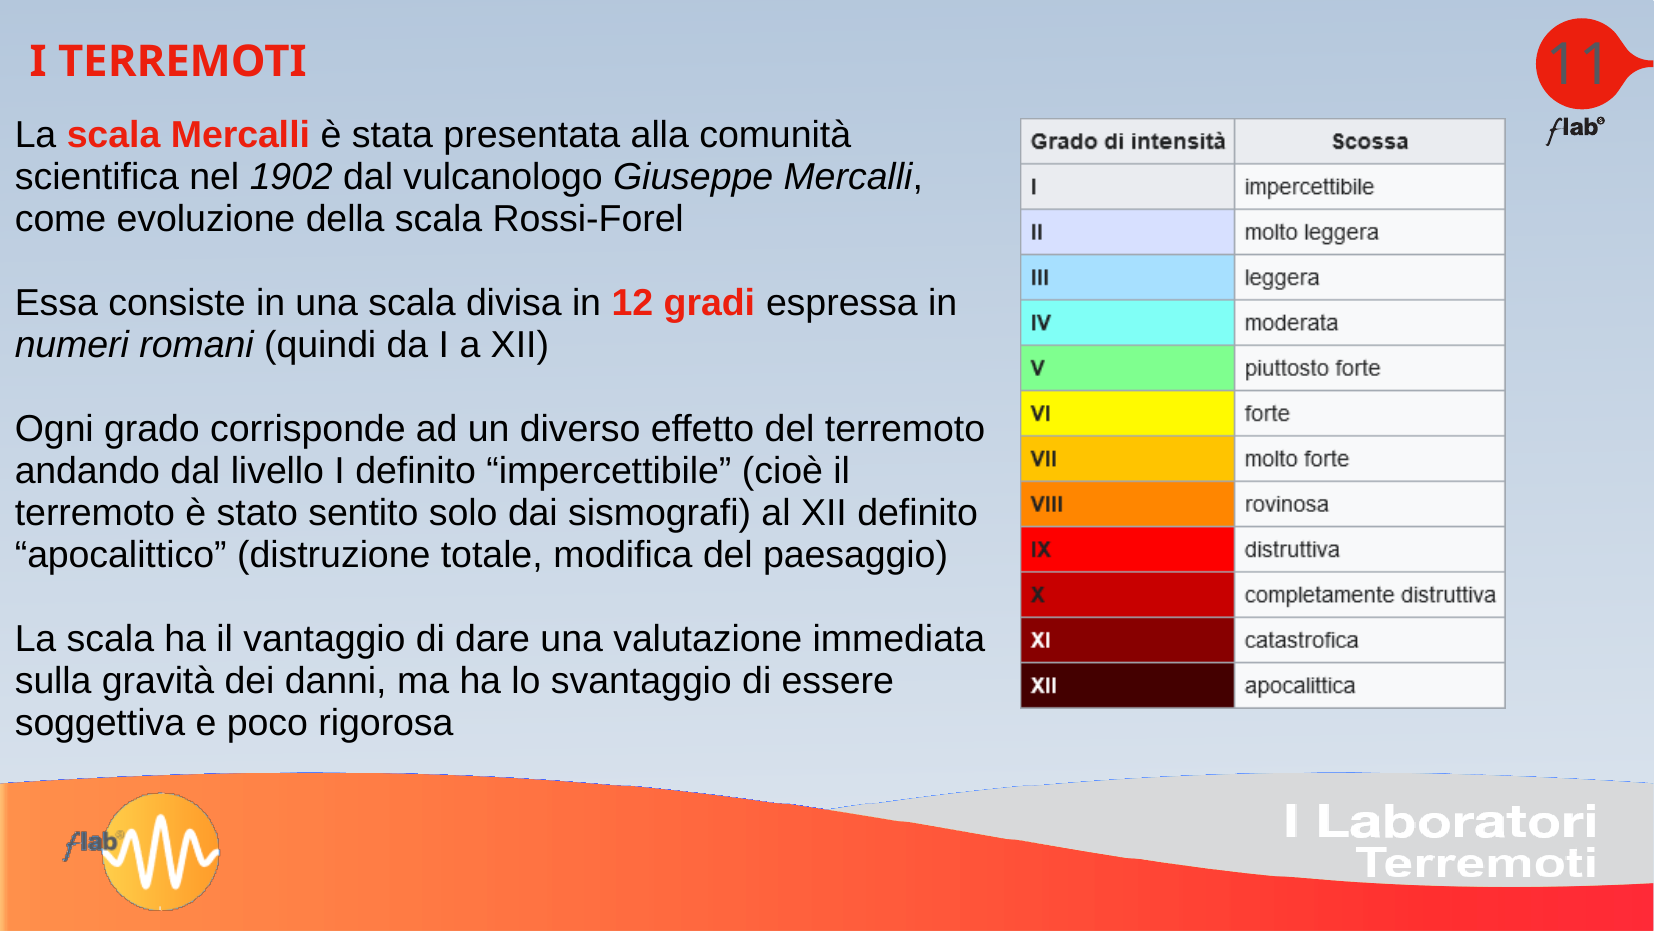

11
I TERREMOTI
La scala Mercalli è stata presentata alla comunità scientifica nel 1902 dal vulcanologo Giuseppe Mercalli, come evoluzione della scala Rossi-Forel
Essa consiste in una scala divisa in 12 gradi espressa in numeri romani (quindi da I a XII)
Ogni grado corrisponde ad un diverso effetto del terremoto andando dal livello I definito “impercettibile” (cioè il terremoto è stato sentito solo dai sismografi) al XII definito “apocalittico” (distruzione totale, modifica del paesaggio)
La scala ha il vantaggio di dare una valutazione immediata sulla gravità dei danni, ma ha lo svantaggio di essere soggettiva e poco rigorosa